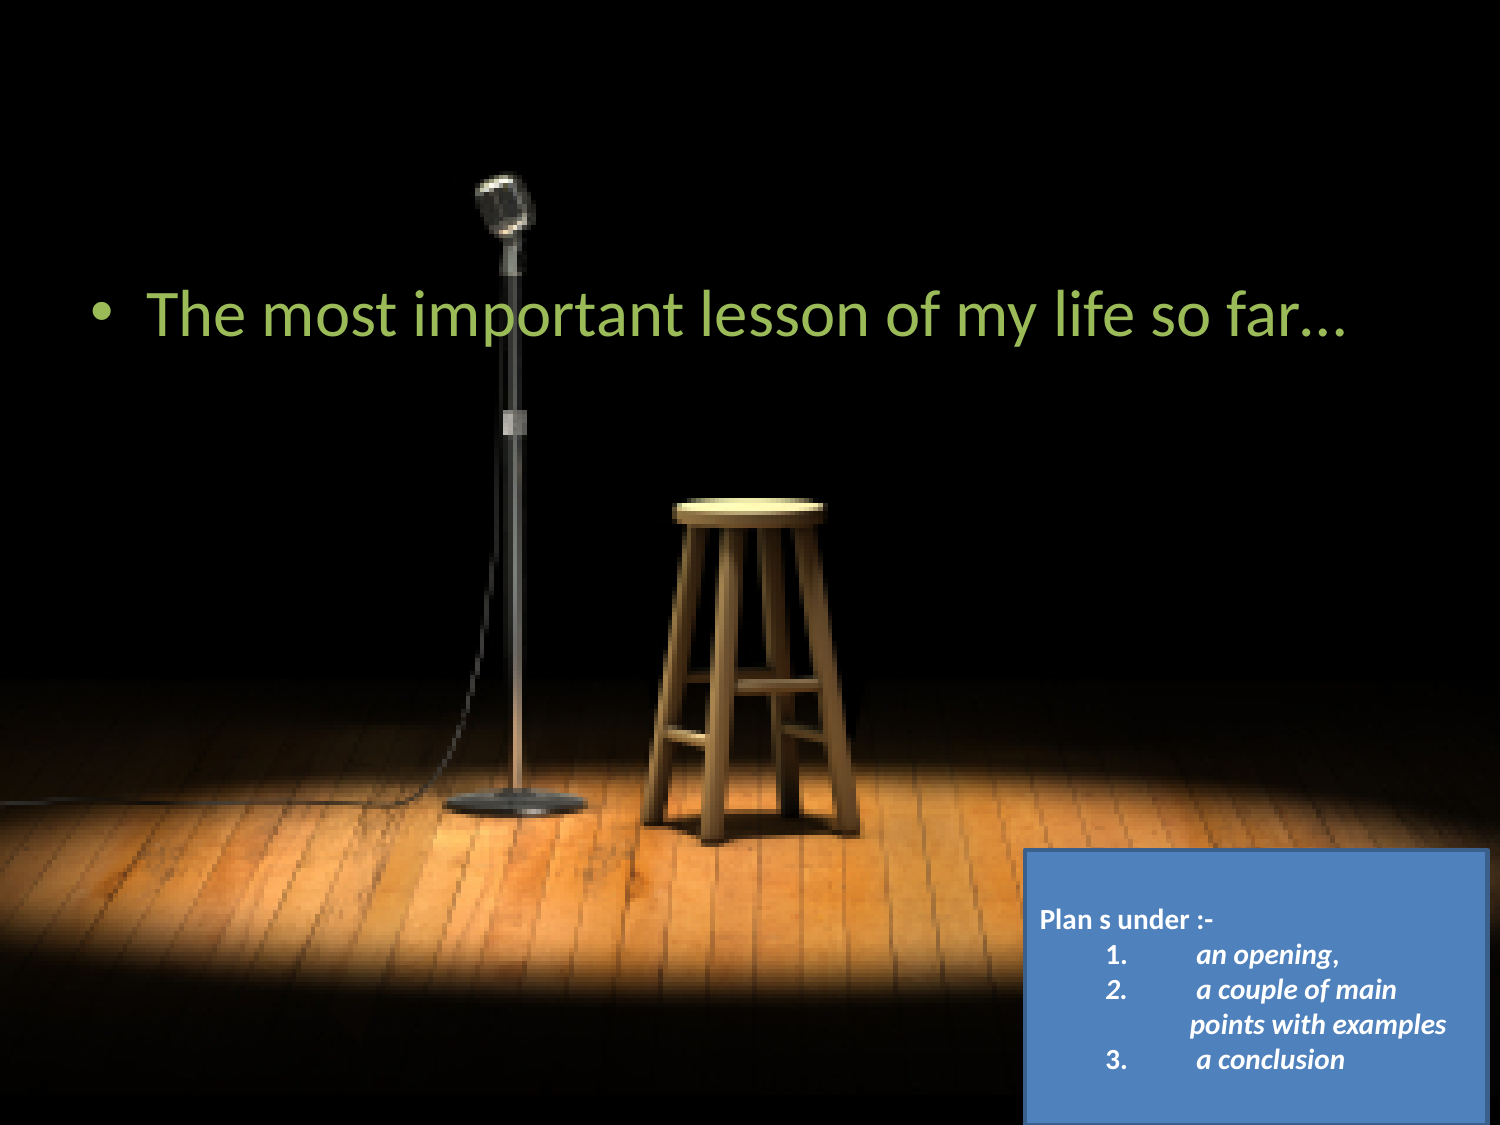

# 15
The most important lesson of my life so far…
Plan s under :-
 an opening,
 a couple of main points with examples
 a conclusion